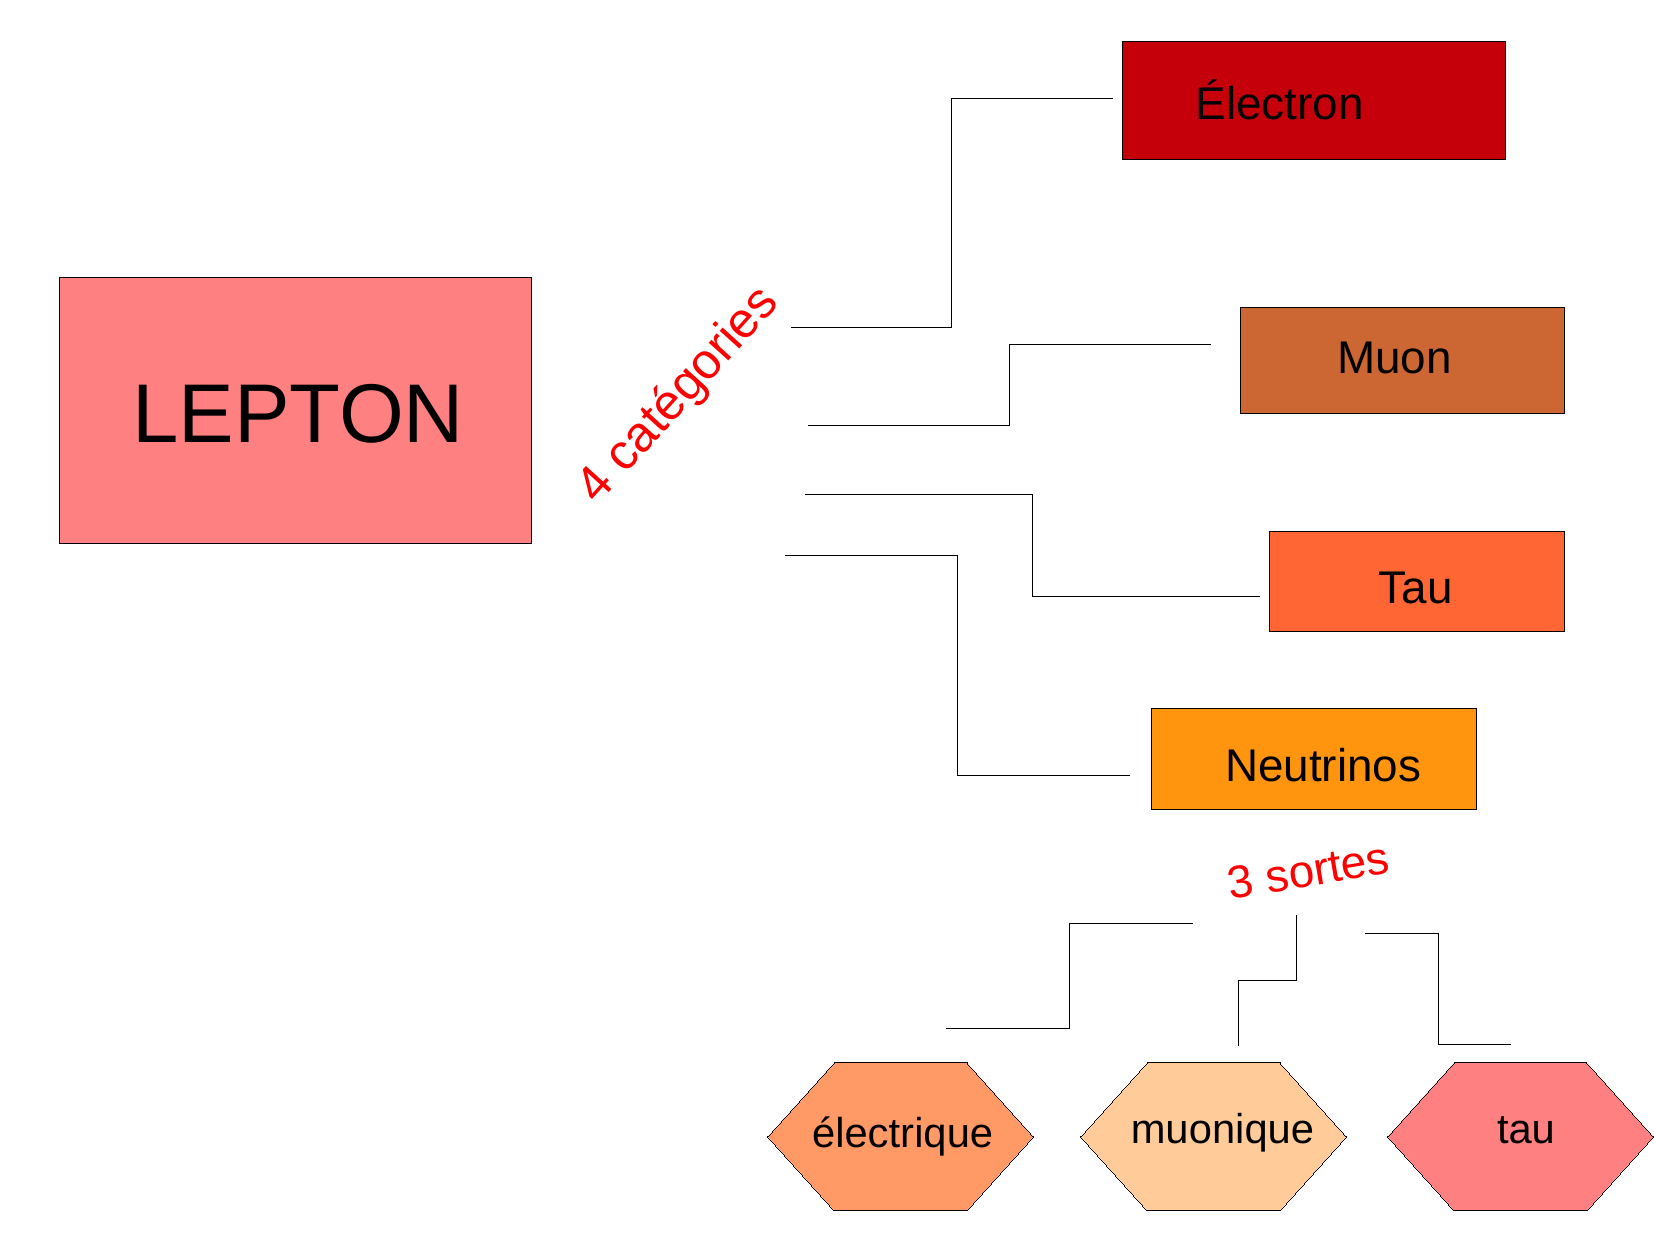

Électron
Muon
4 catégories
LEPTON
Tau
Neutrinos
3 sortes
muonique
tau
électrique